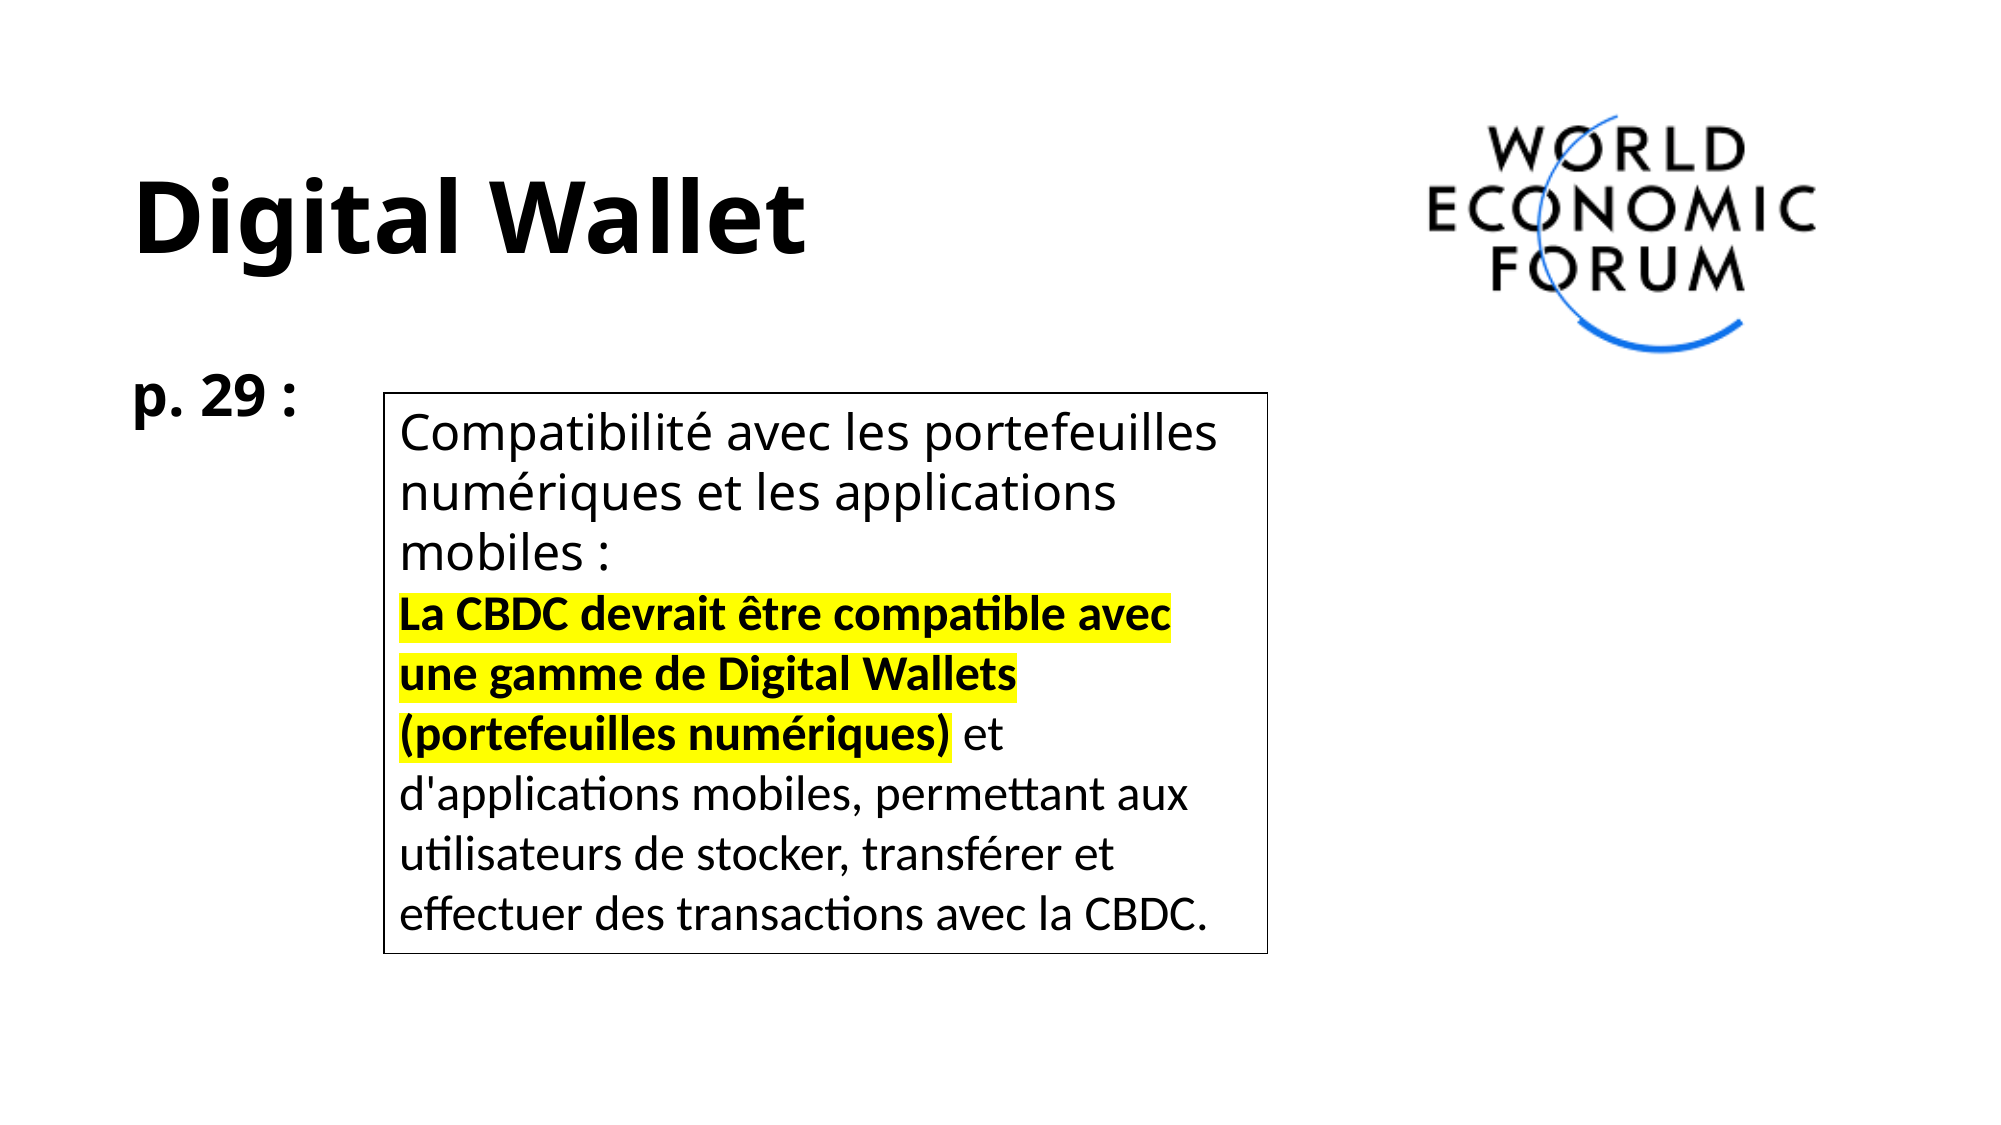

# Digital Wallet
p. 29 :
Compatibilité avec les portefeuilles numériques et les applications mobiles :
La CBDC devrait être compatible avec une gamme de Digital Wallets (portefeuilles numériques) et d'applications mobiles, permettant aux utilisateurs de stocker, transférer et effectuer des transactions avec la CBDC.